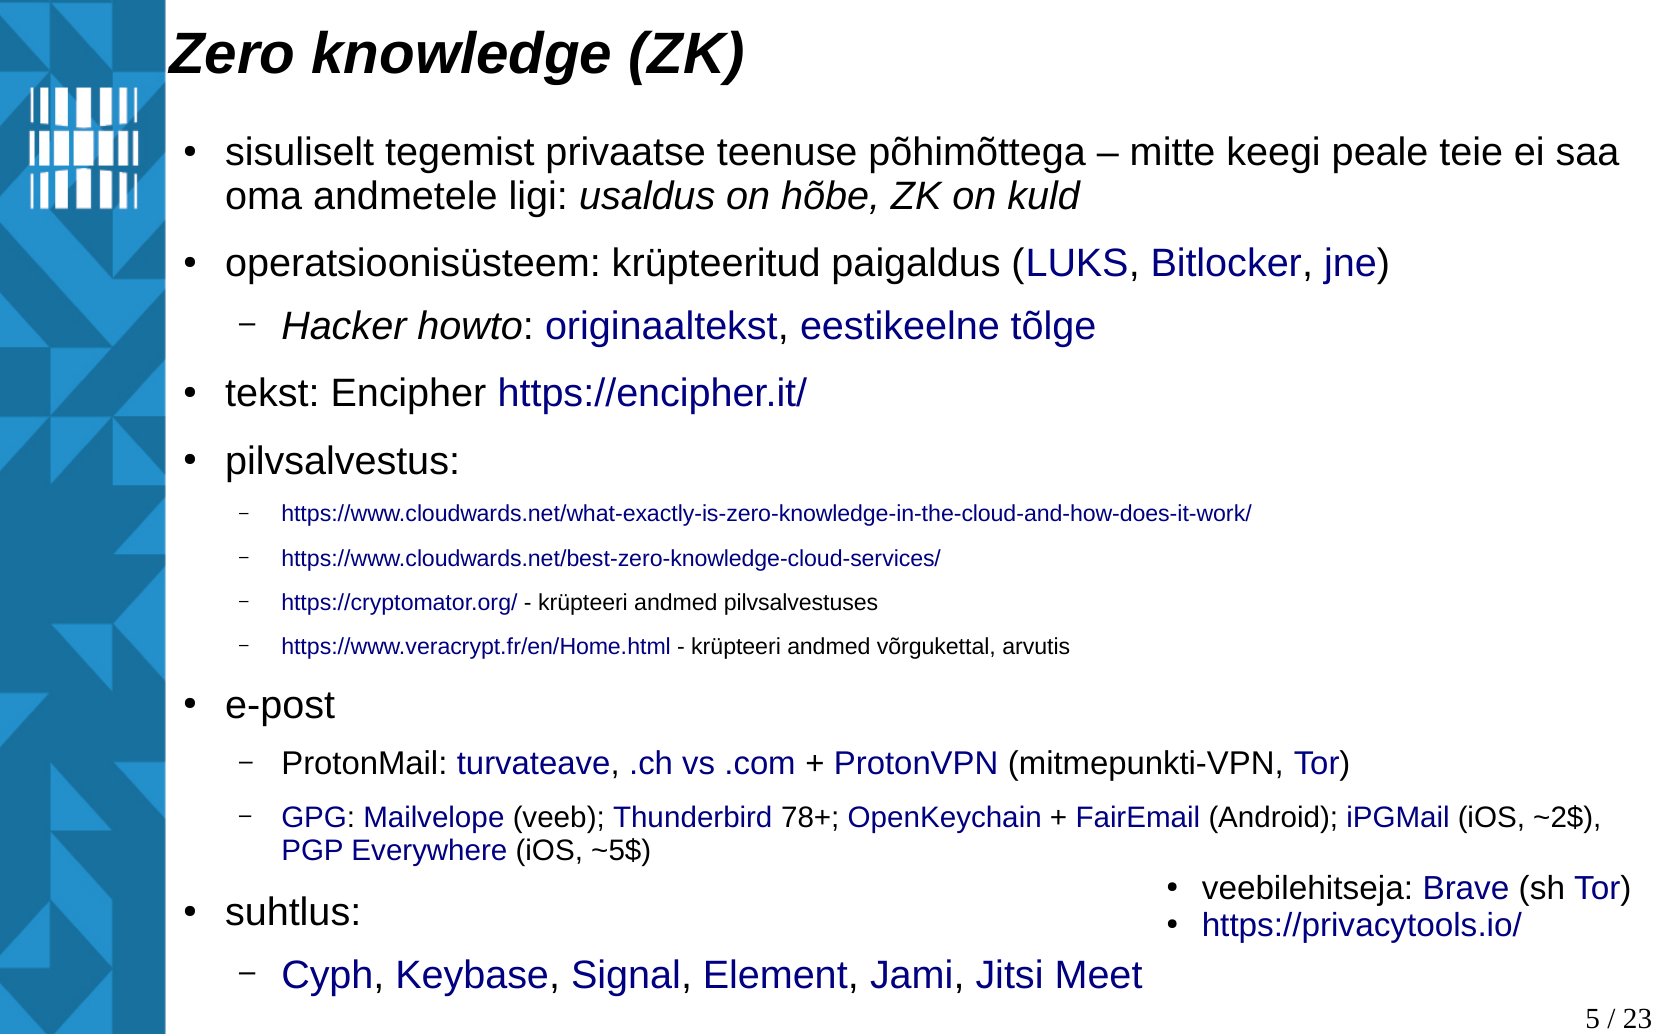

# Zero knowledge (ZK)
sisuliselt tegemist privaatse teenuse põhimõttega – mitte keegi peale teie ei saa oma andmetele ligi: usaldus on hõbe, ZK on kuld
operatsioonisüsteem: krüpteeritud paigaldus (LUKS, Bitlocker, jne)
Hacker howto: originaaltekst, eestikeelne tõlge
tekst: Encipher https://encipher.it/
pilvsalvestus:
https://www.cloudwards.net/what-exactly-is-zero-knowledge-in-the-cloud-and-how-does-it-work/
https://www.cloudwards.net/best-zero-knowledge-cloud-services/
https://cryptomator.org/ - krüpteeri andmed pilvsalvestuses
https://www.veracrypt.fr/en/Home.html - krüpteeri andmed võrgukettal, arvutis
e-post
ProtonMail: turvateave, .ch vs .com + ProtonVPN (mitmepunkti-VPN, Tor)
GPG: Mailvelope (veeb); Thunderbird 78+; OpenKeychain + FairEmail (Android); iPGMail (iOS, ~2$), PGP Everywhere (iOS, ~5$)
suhtlus:
Cyph, Keybase, Signal, Element, Jami, Jitsi Meet
veebilehitseja: Brave (sh Tor)
https://privacytools.io/
5